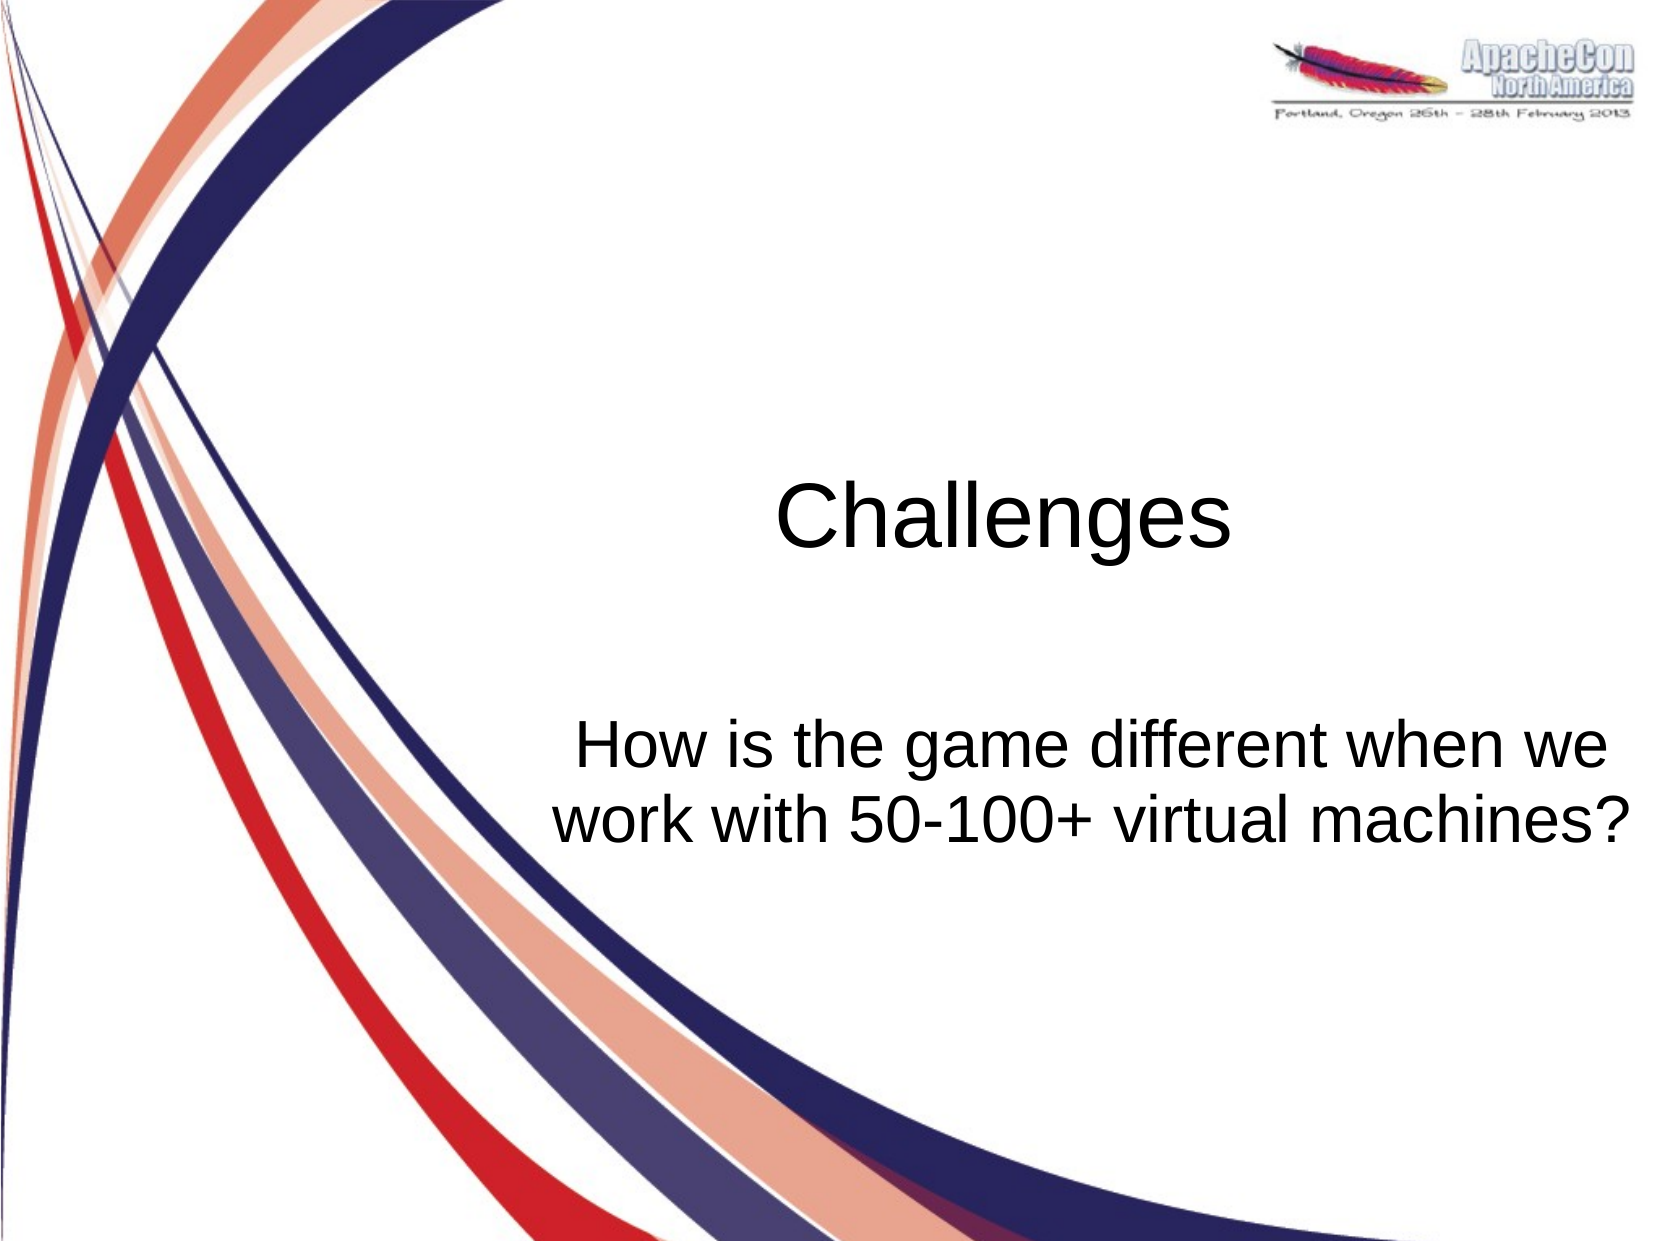

# Challenges
How is the game different when we work with 50-100+ virtual machines?